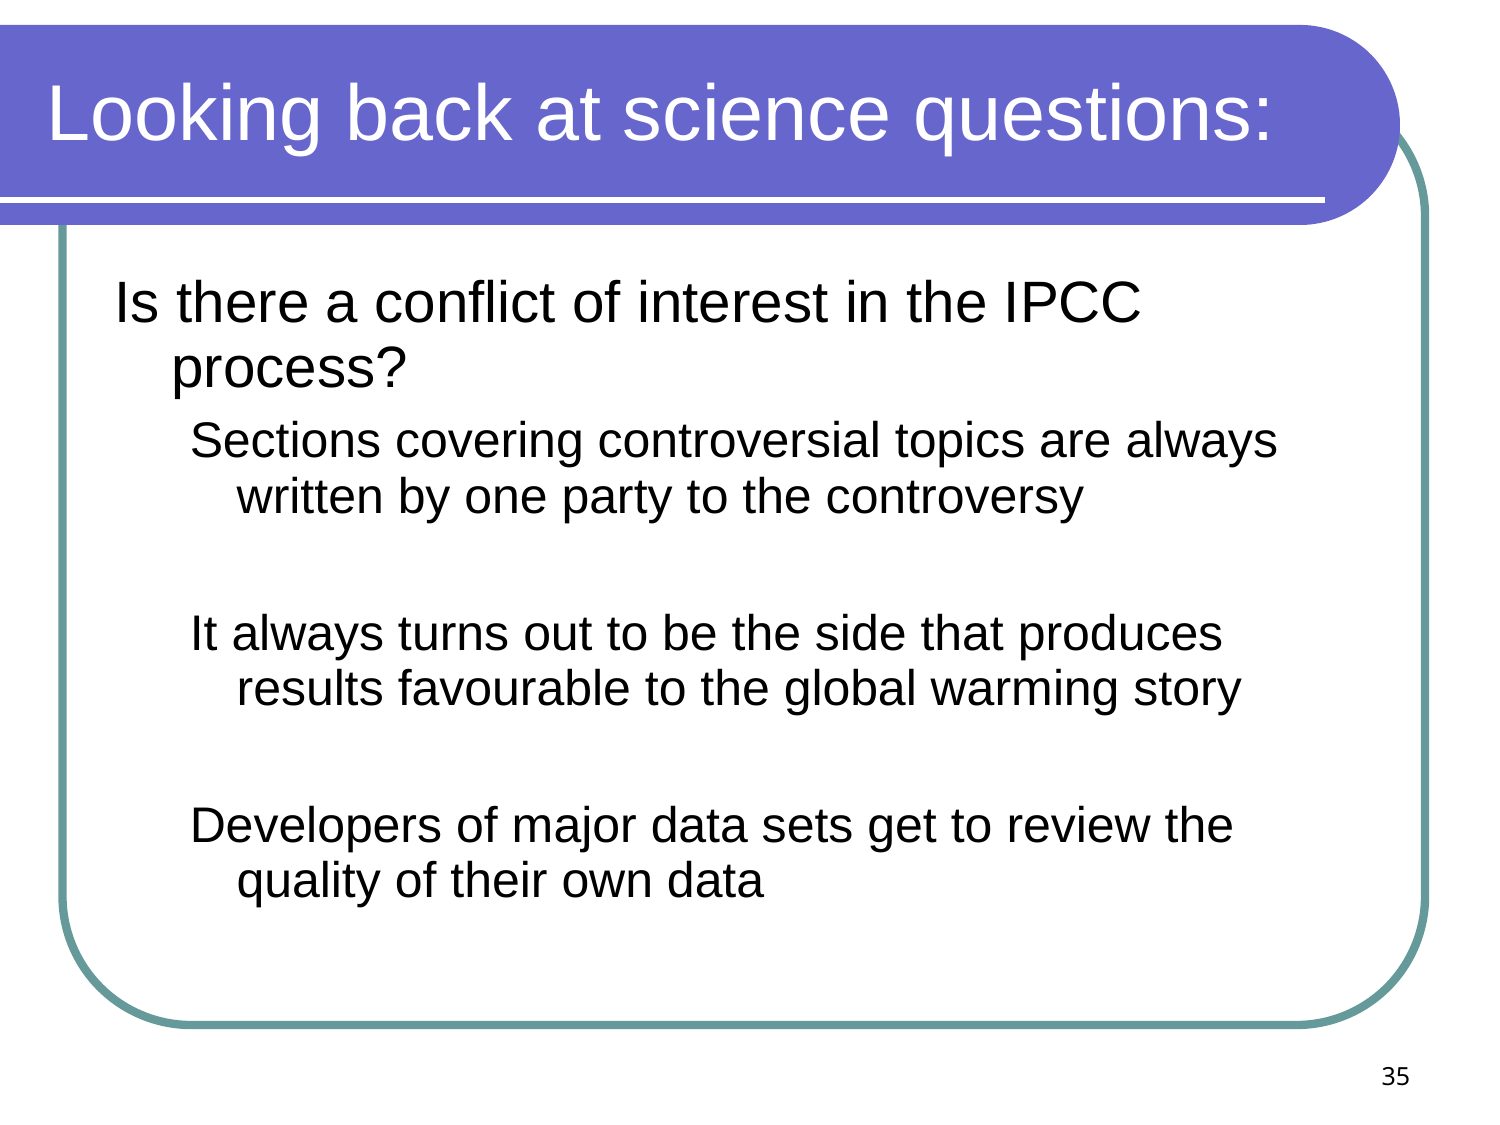

# Looking back at science questions:
Is there a conflict of interest in the IPCC process?
Sections covering controversial topics are always written by one party to the controversy
It always turns out to be the side that produces results favourable to the global warming story
Developers of major data sets get to review the quality of their own data
35